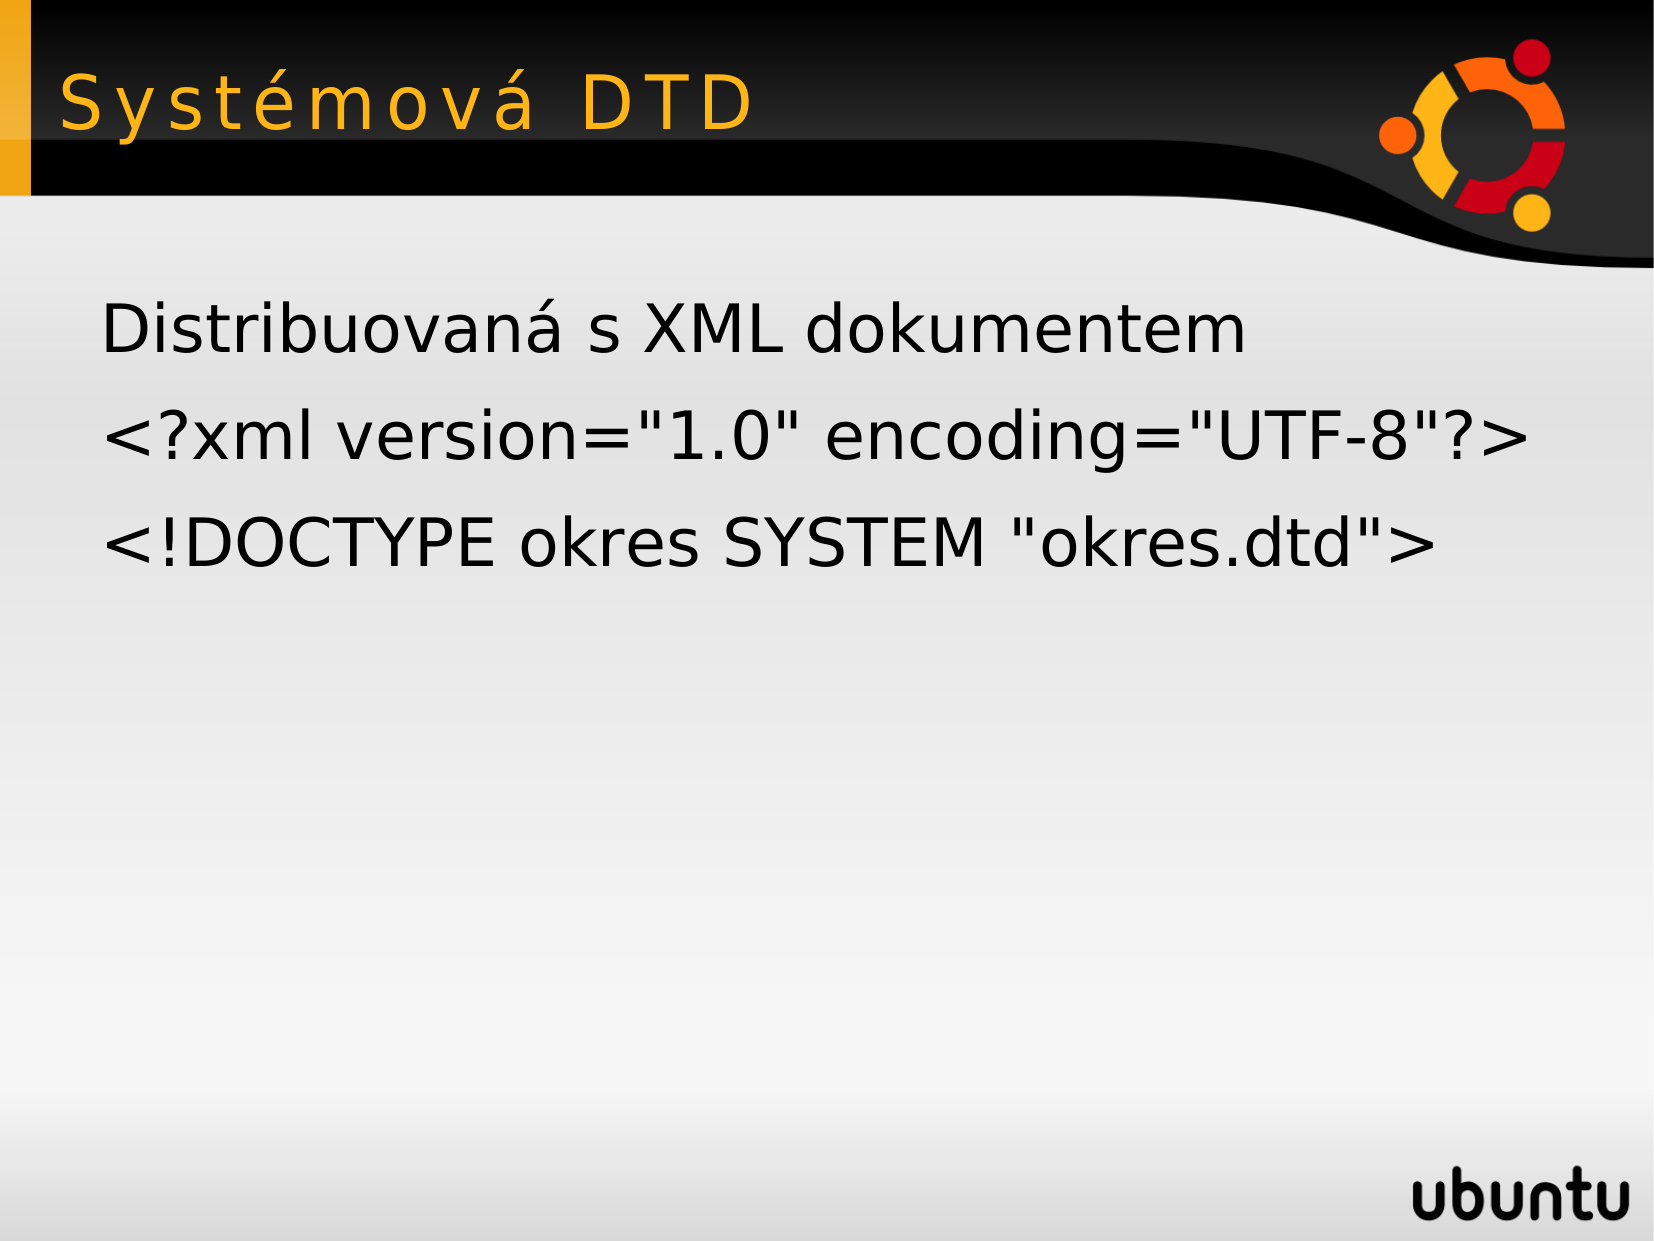

# Systémová DTD
Distribuovaná s XML dokumentem
<?xml version="1.0" encoding="UTF-8"?>
<!DOCTYPE okres SYSTEM "okres.dtd">